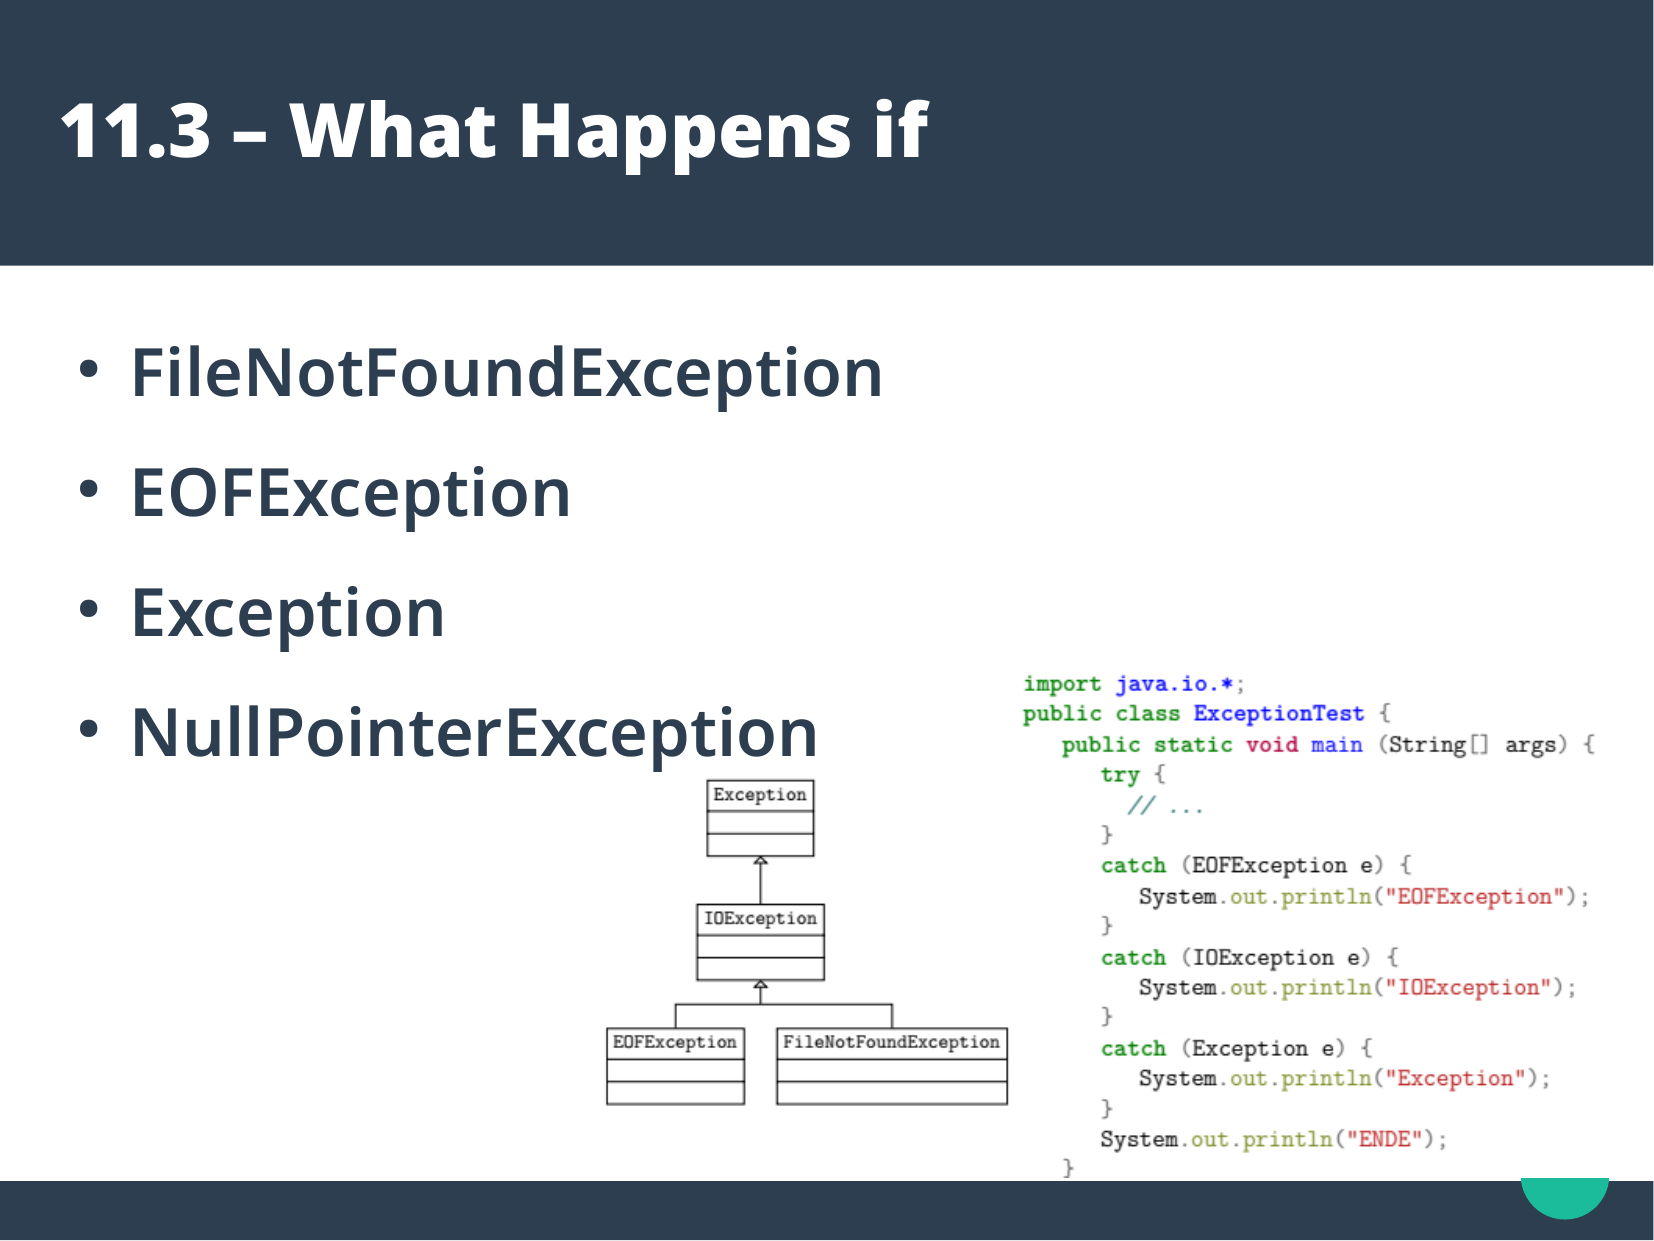

# 11.3 – What Happens if
FileNotFoundException
EOFException
Exception
NullPointerException